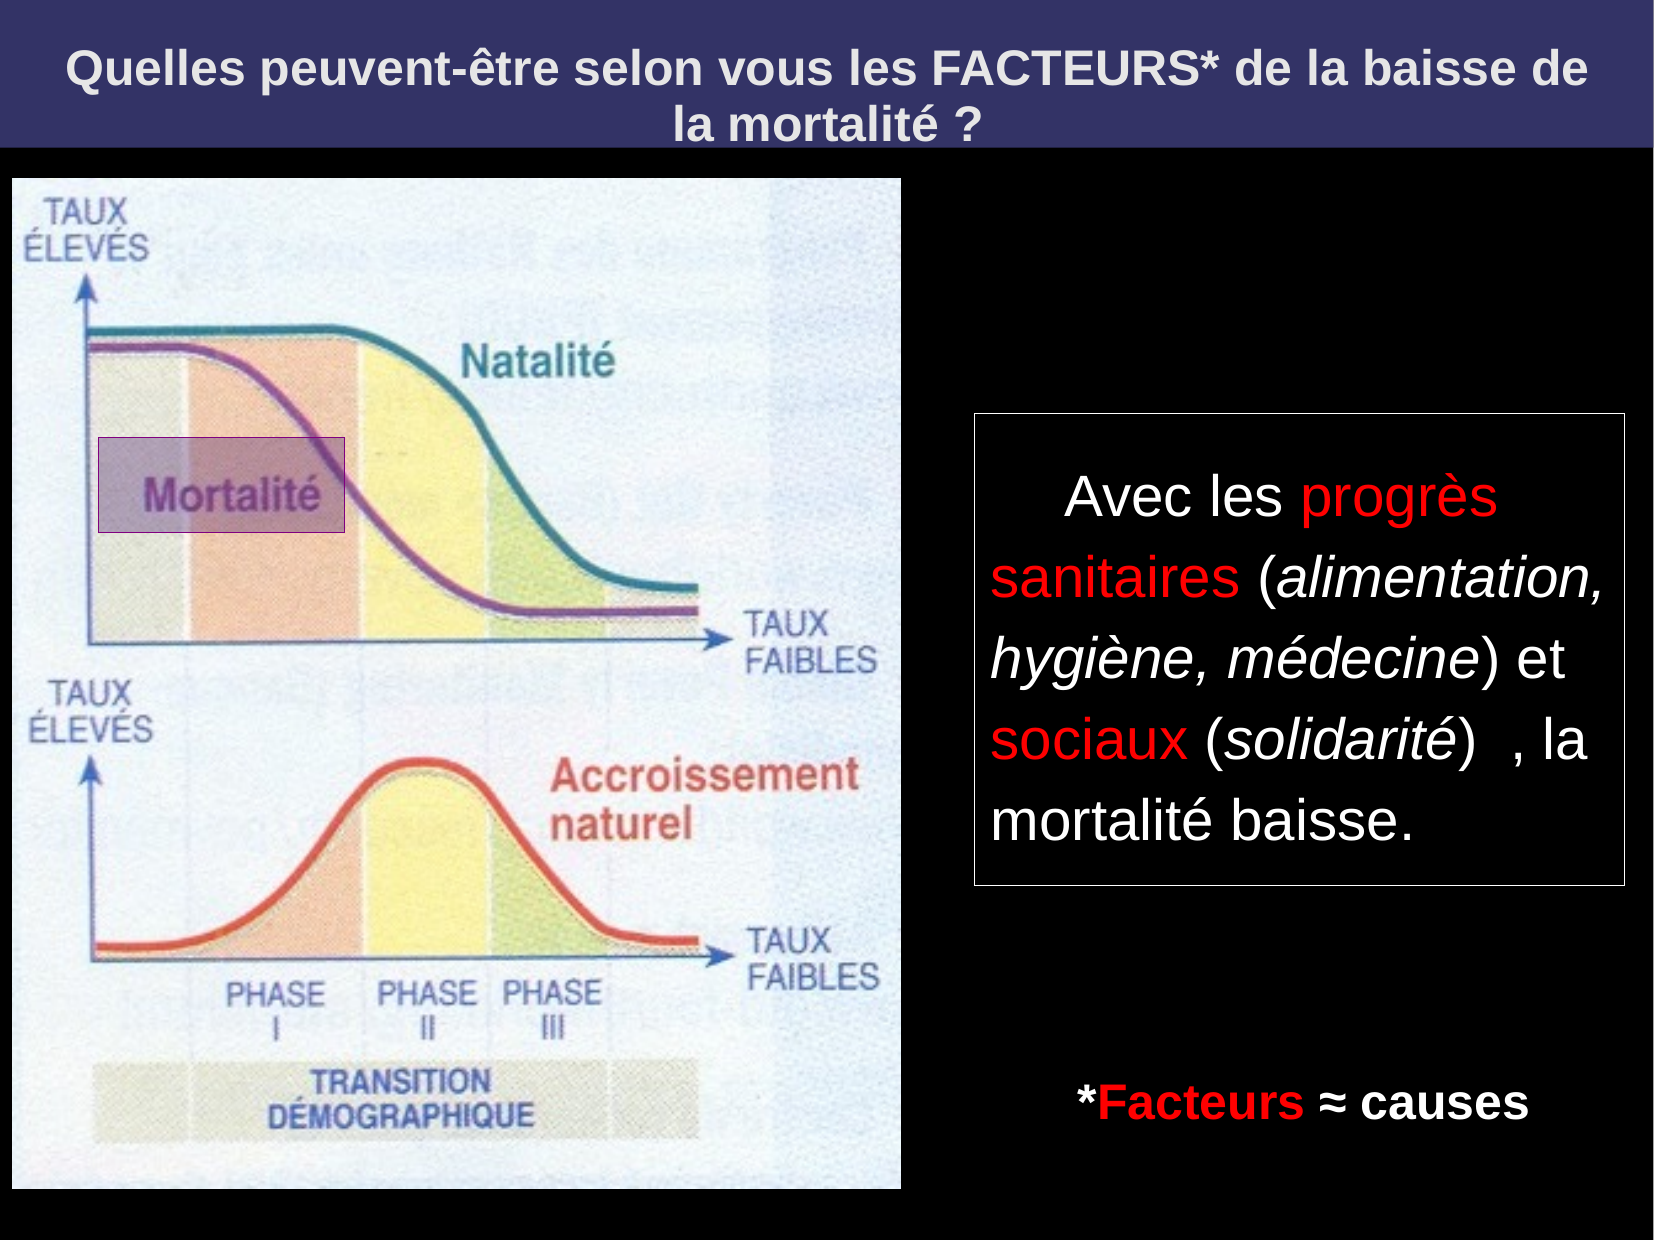

Quelles peuvent-être selon vous les FACTEURS* de la baisse de
la mortalité ?
	Avec les progrès sanitaires (alimentation, hygiène, médecine) et sociaux (solidarité) , la mortalité baisse.
*Facteurs ≈ causes